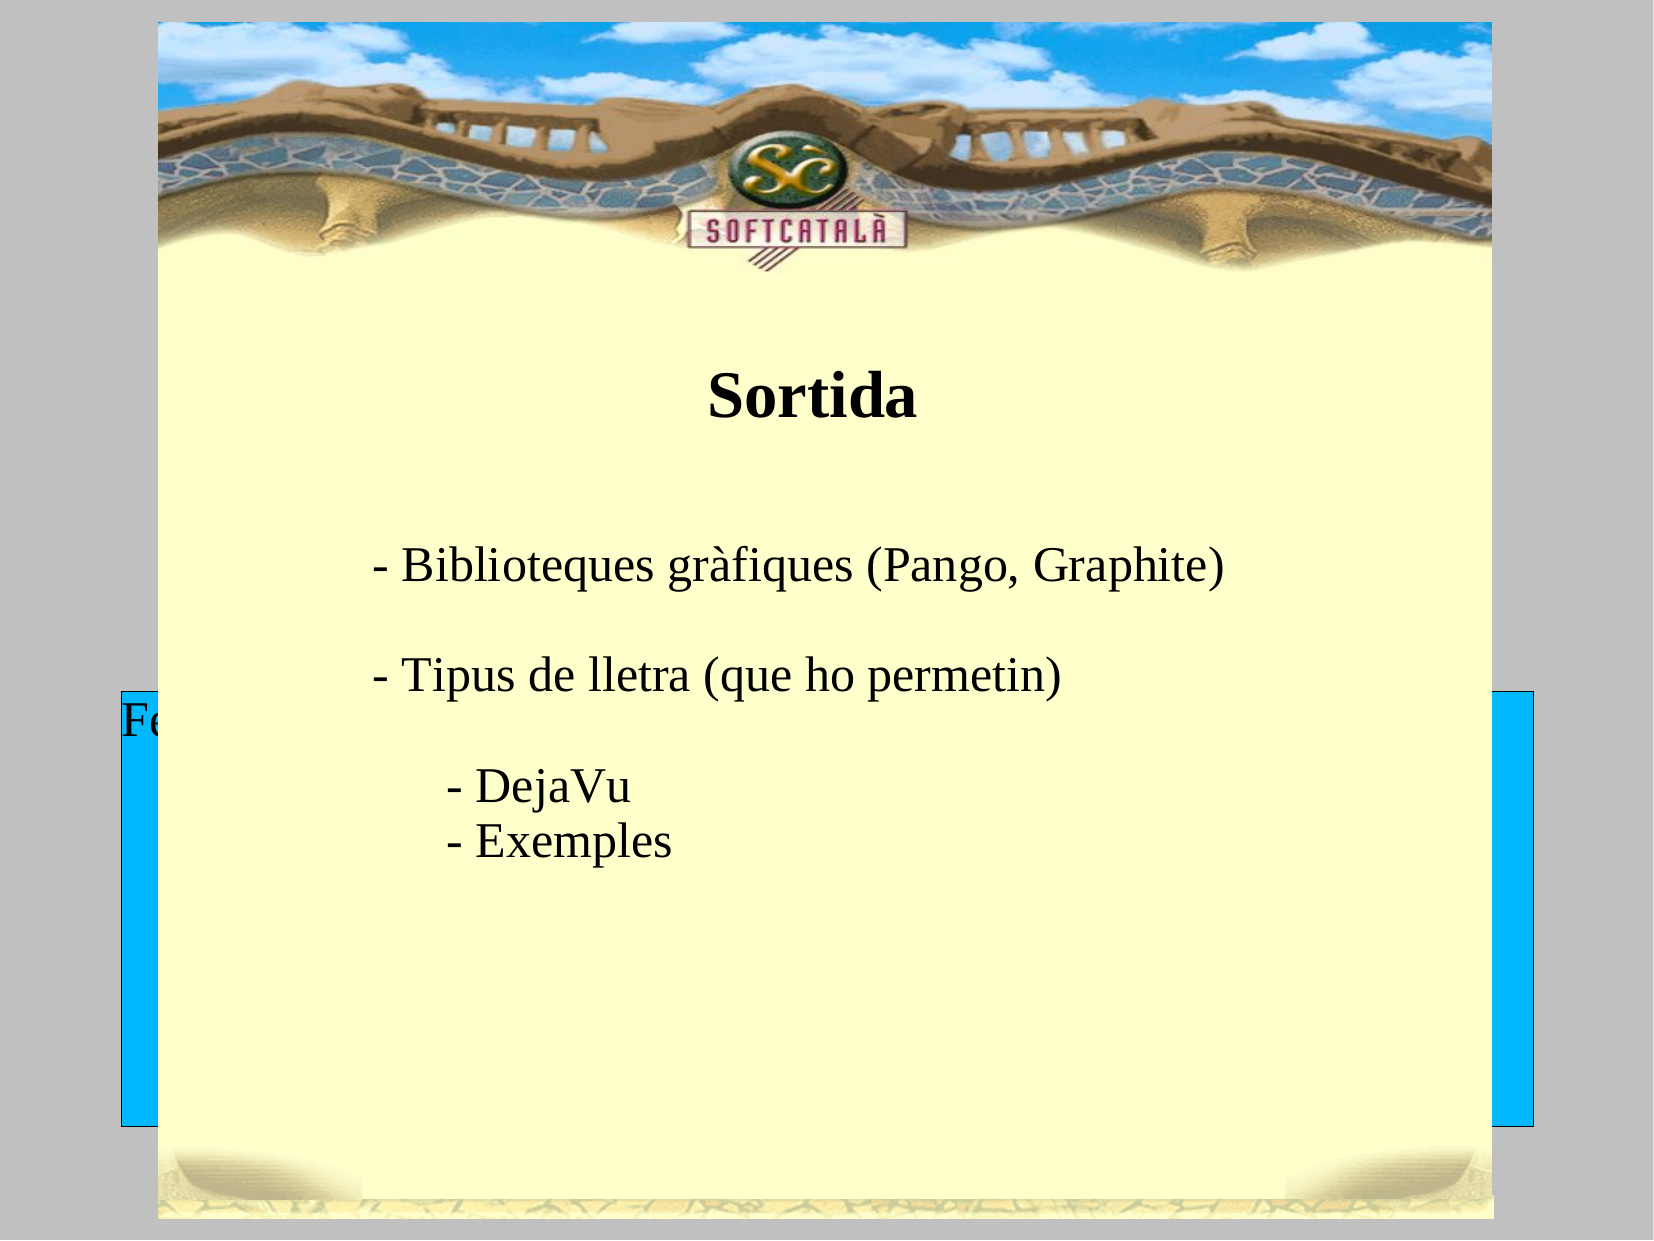

Sortida
- Biblioteques gràfiques (Pango, Graphite)
- Tipus de lletra (que ho permetin)
	- DejaVu
	- Exemples